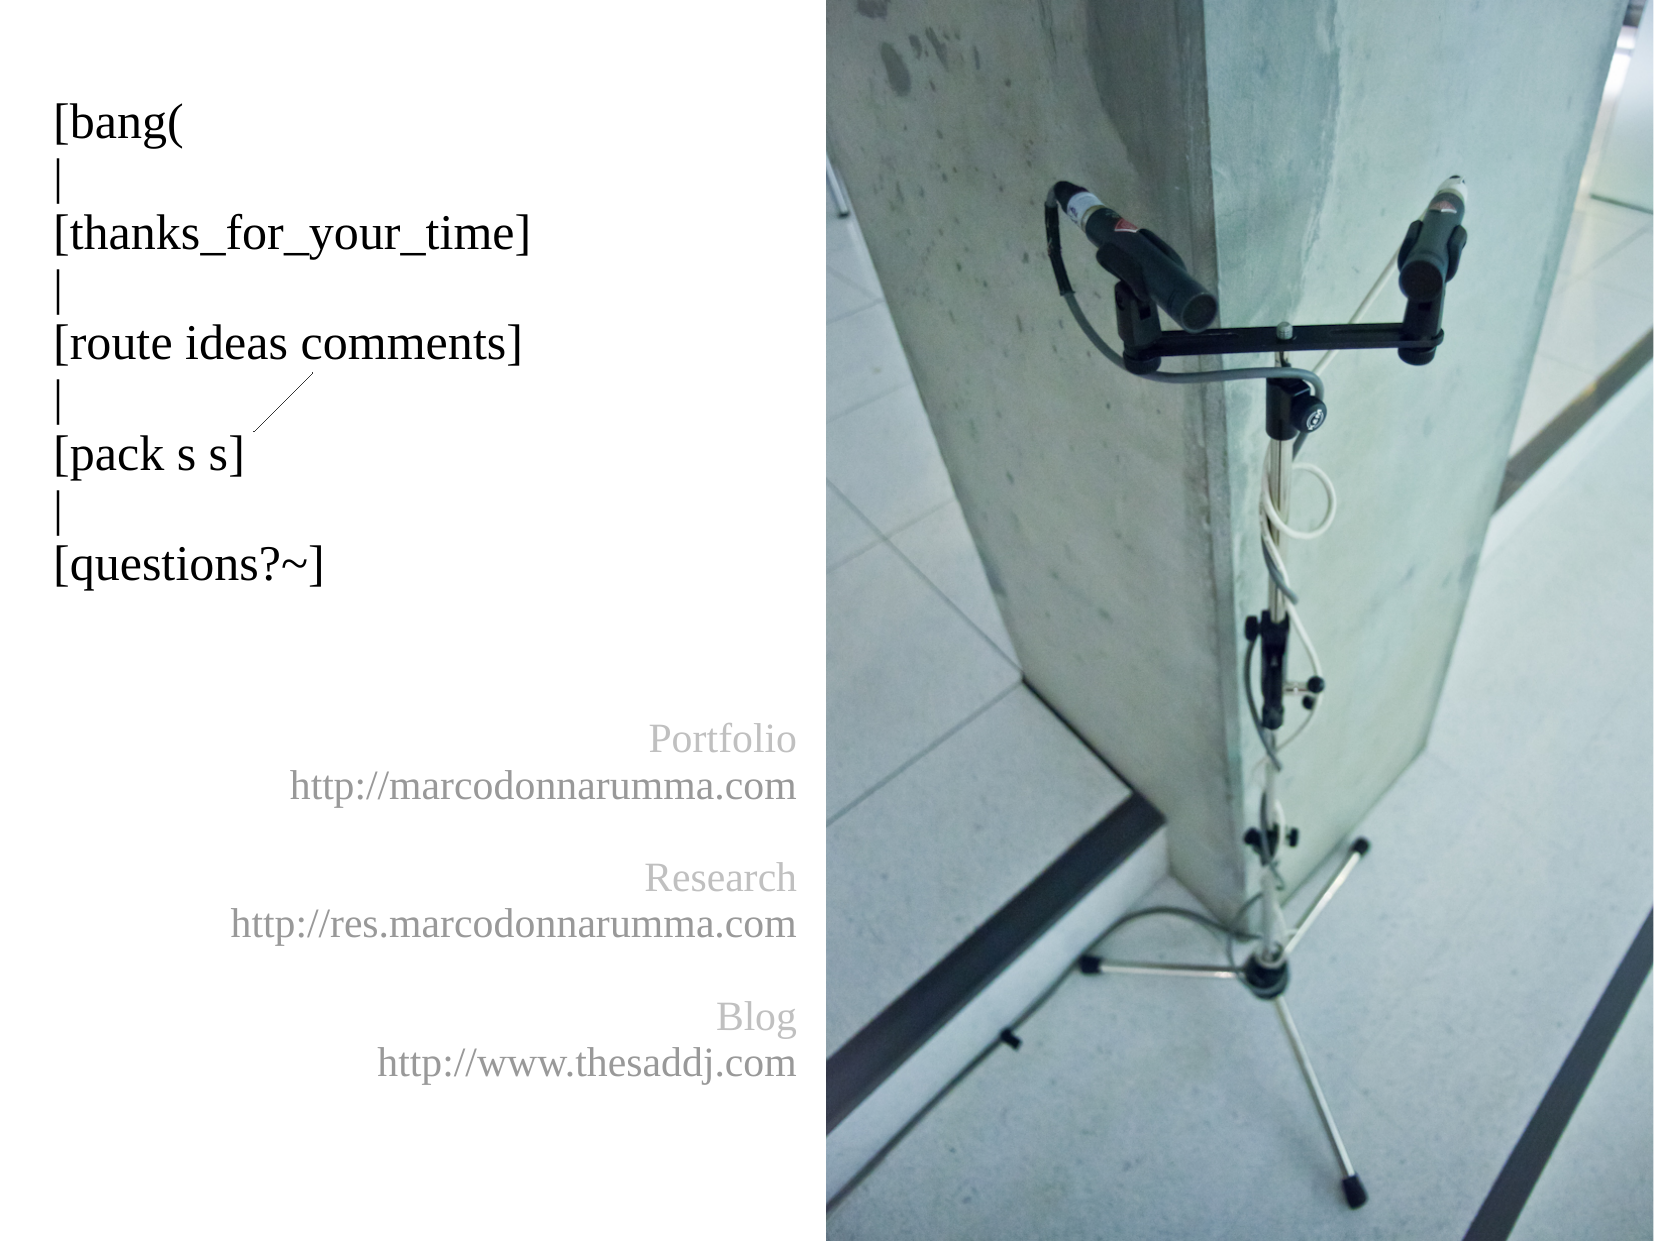

# [bang( | [thanks_for_your_time] | [route ideas comments] | [pack s s] | [questions?~]
Portfolio
http://marcodonnarumma.com
Research
http://res.marcodonnarumma.com
Blog
http://www.thesaddj.com
Portfolio
http://marcodonnarumma.com
Research
http://res.marcodonnarumma.com
Blog
http://www.thesaddj.com